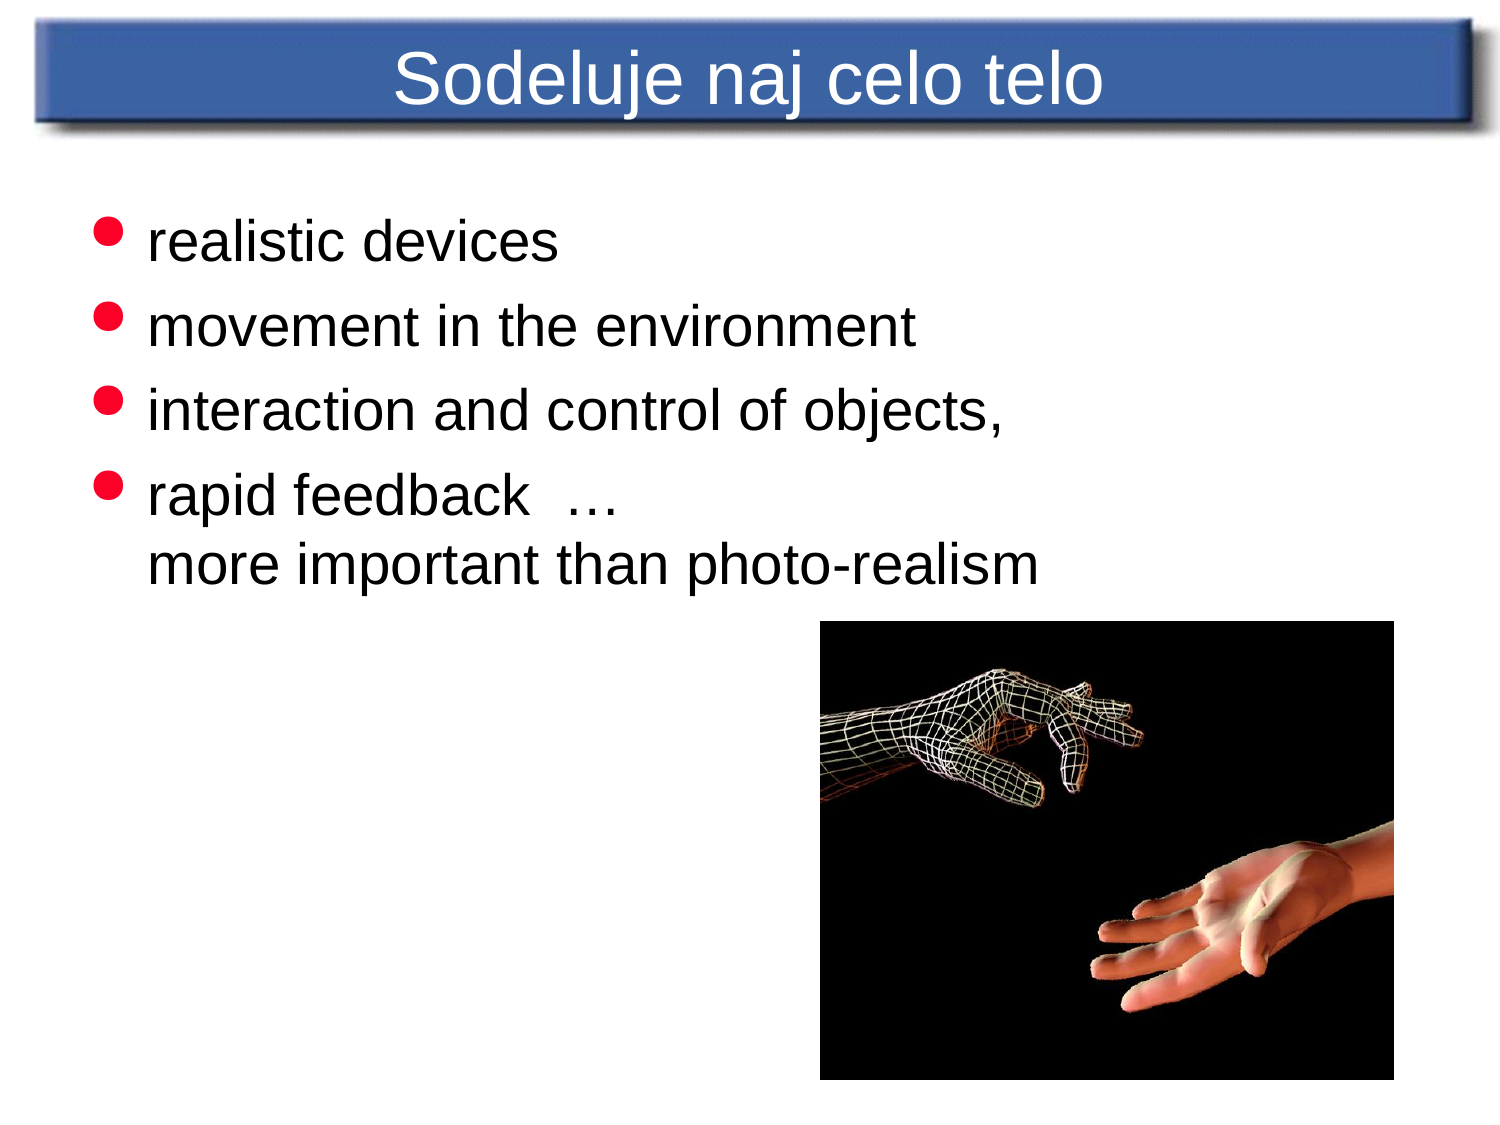

# Sodeluje naj celo telo
realistic devices
movement in the environment
interaction and control of objects,
rapid feedback …
more important than photo-realism